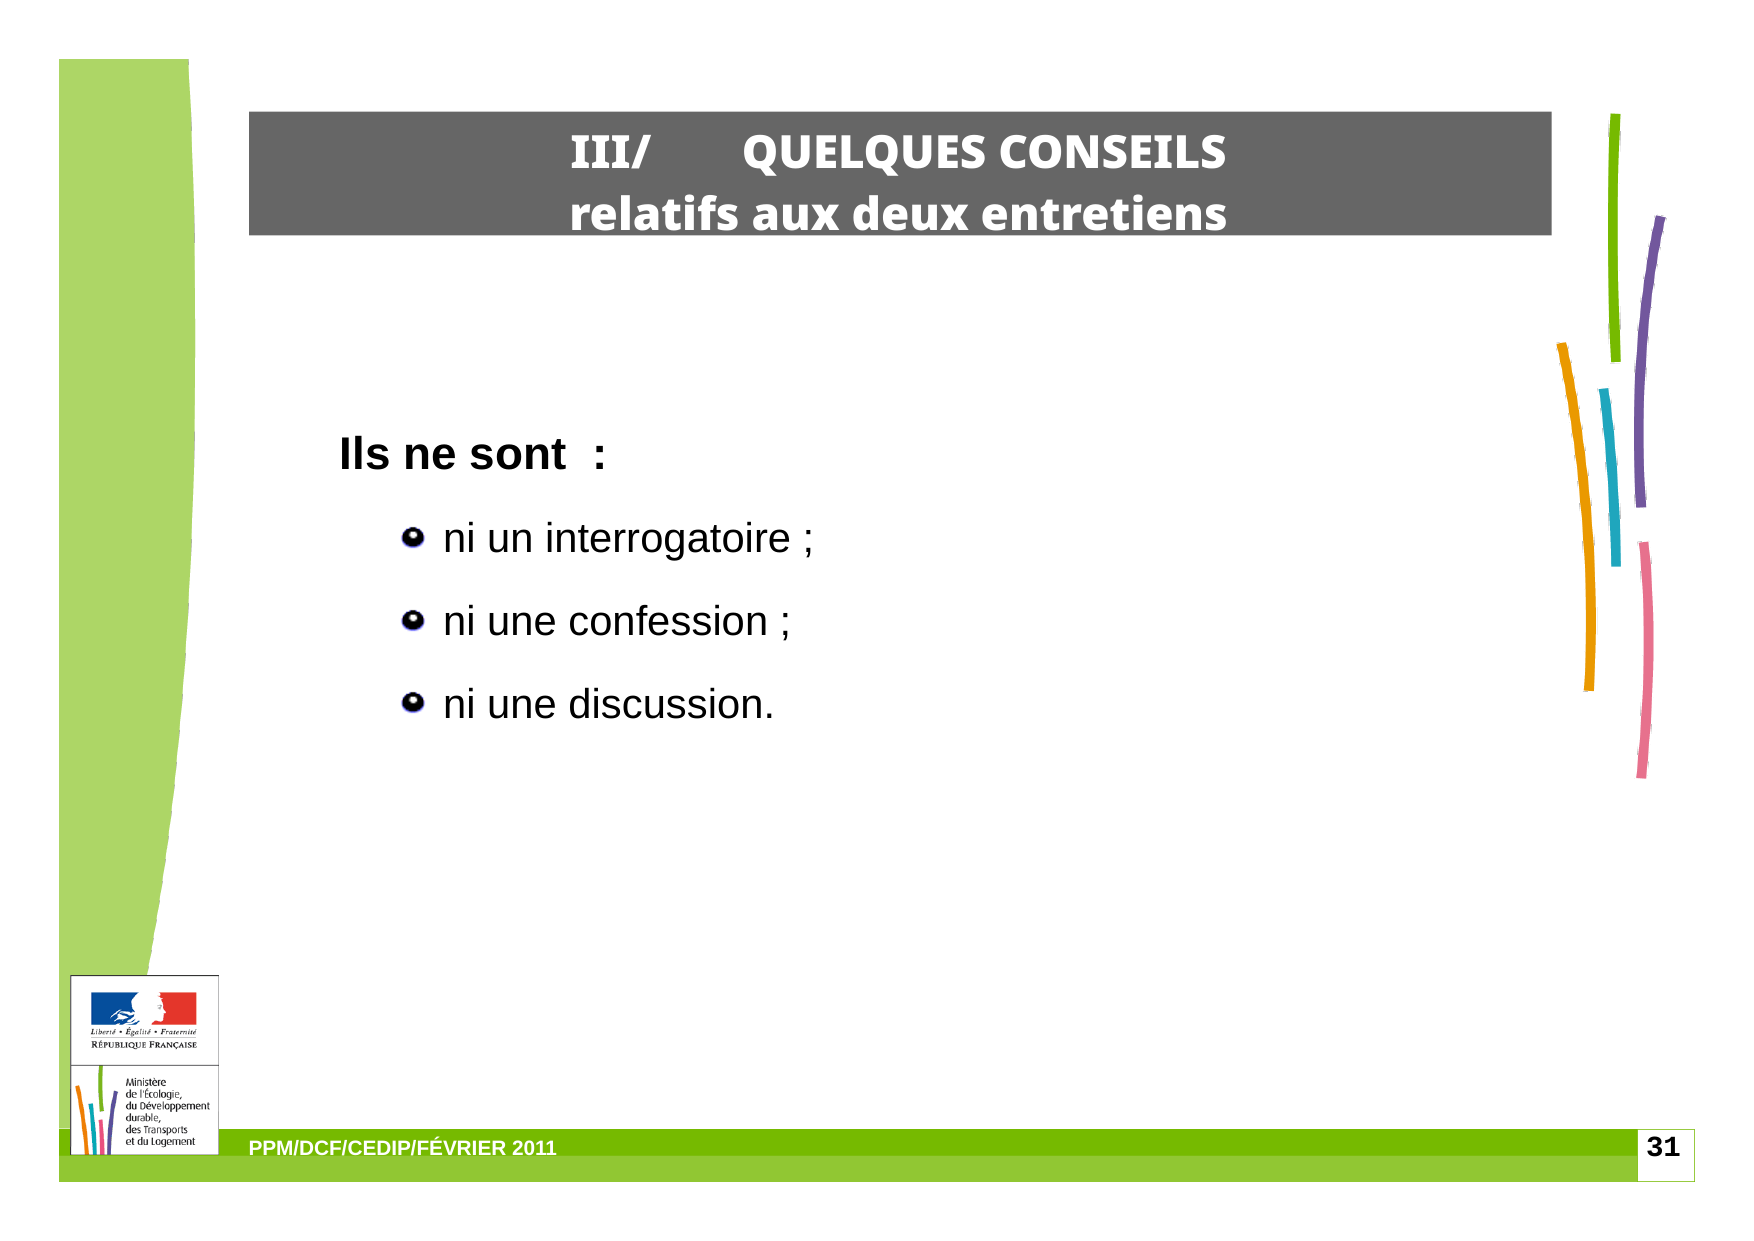

III/	 QUELQUES CONSEILS
relatifs aux deux entretiens
Ils ne sont :
ni un interrogatoire ;
ni une confession ;
ni une discussion.
PPM/DCF/CEDIP/FÉVRIER 2011
31